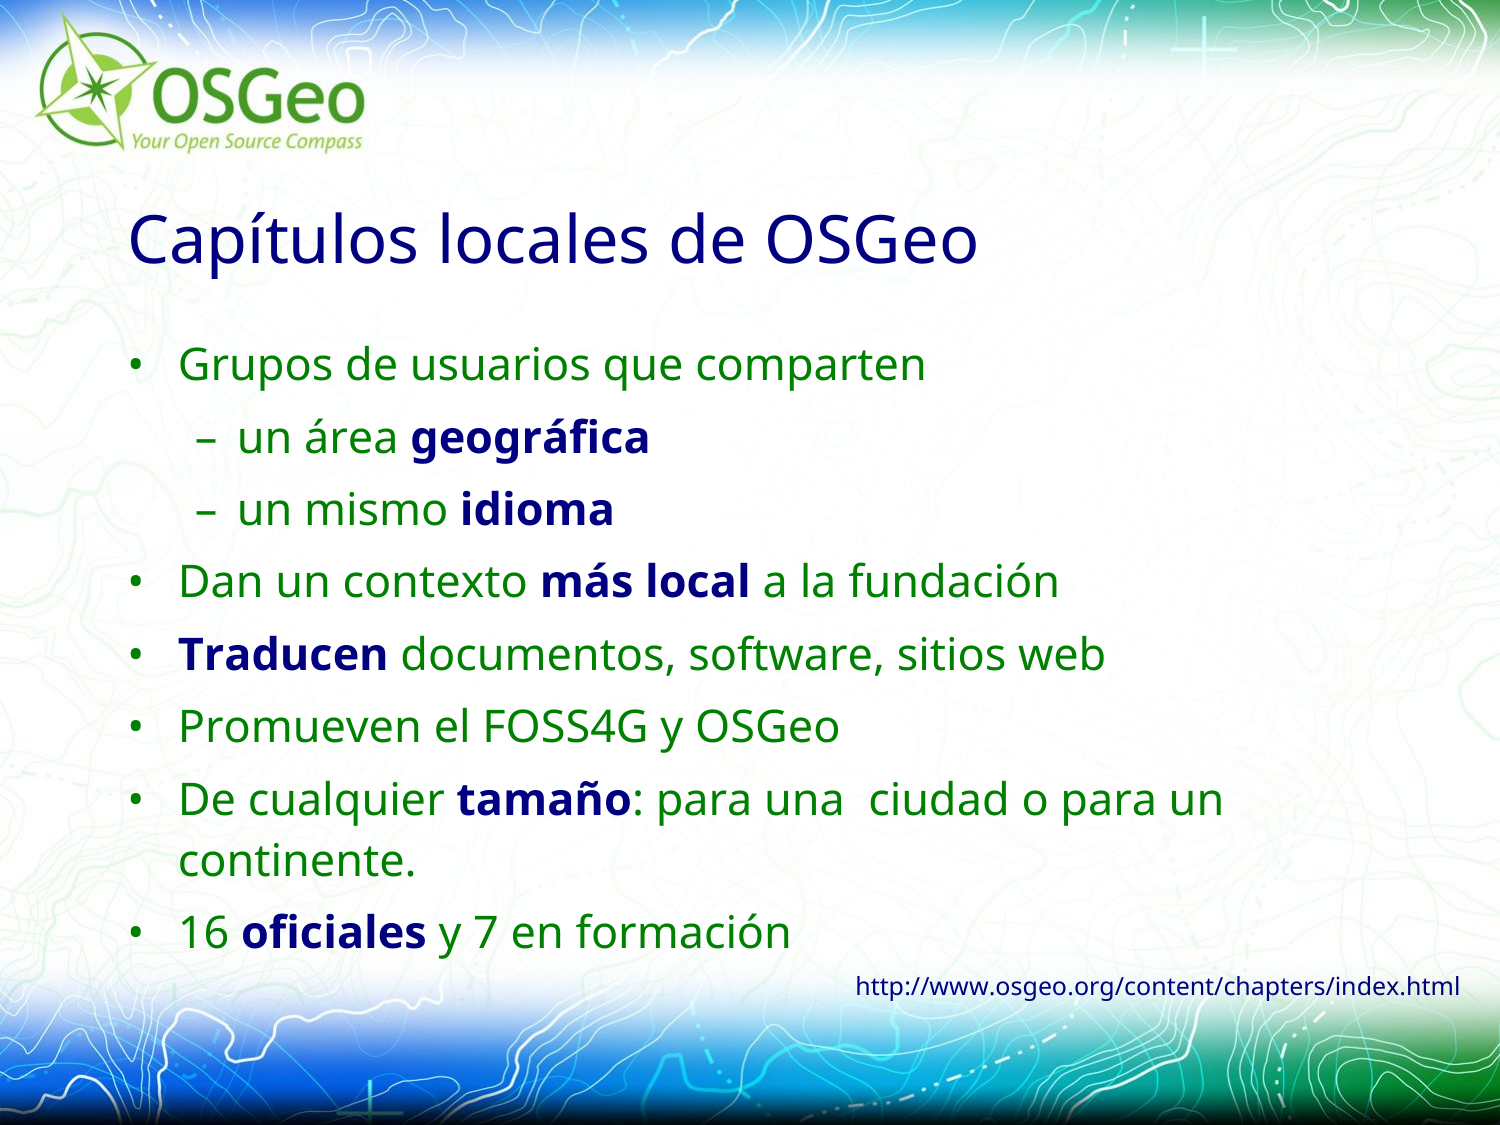

# Capítulos locales de OSGeo
Grupos de usuarios que comparten
un área geográfica
un mismo idioma
Dan un contexto más local a la fundación
Traducen documentos, software, sitios web
Promueven el FOSS4G y OSGeo
De cualquier tamaño: para una ciudad o para un continente.
16 oficiales y 7 en formación
http://www.osgeo.org/content/chapters/index.html